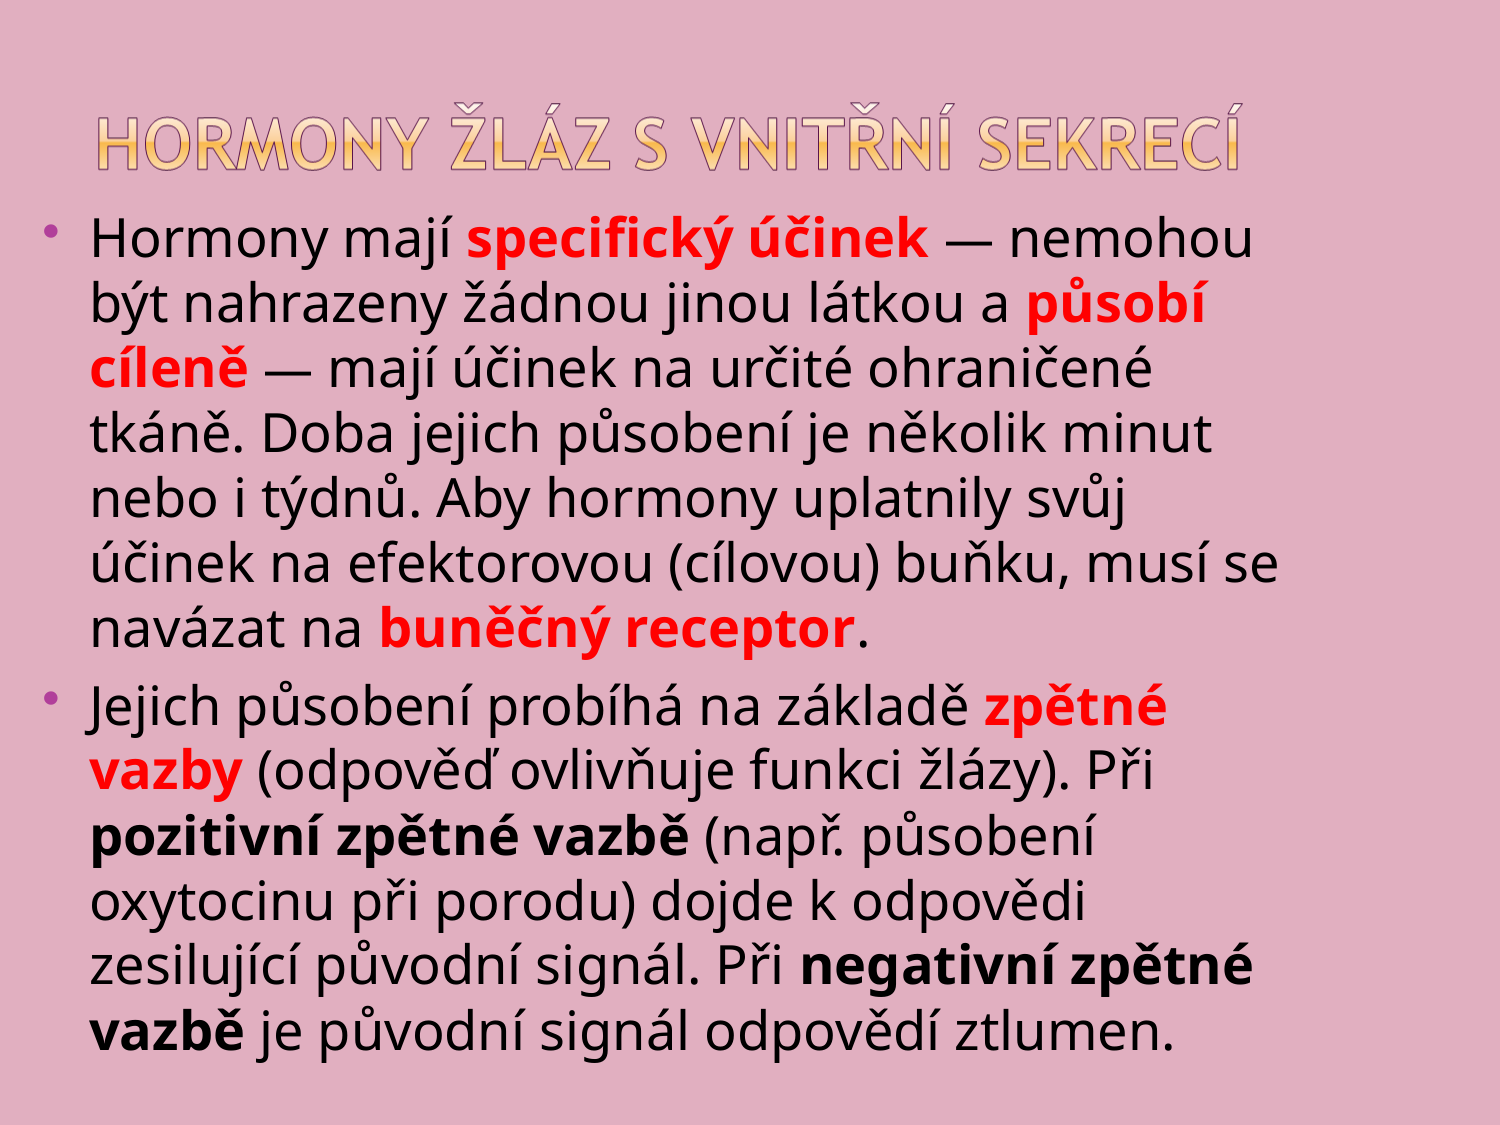

# Hormony mají specifický účinek — nemohou být nahrazeny žádnou jinou látkou a působí cíleně — mají účinek na určité ohraničené tkáně. Doba jejich působení je několik minut nebo i týdnů. Aby hormony uplatnily svůj účinek na efektorovou (cílovou) buňku, musí se navázat na buněčný receptor.
Jejich působení probíhá na základě zpětné vazby (odpověď ovlivňuje funkci žlázy). Při pozitivní zpětné vazbě (např. působení oxytocinu při porodu) dojde k odpovědi zesilující původní signál. Při negativní zpětné vazbě je původní signál odpovědí ztlumen.